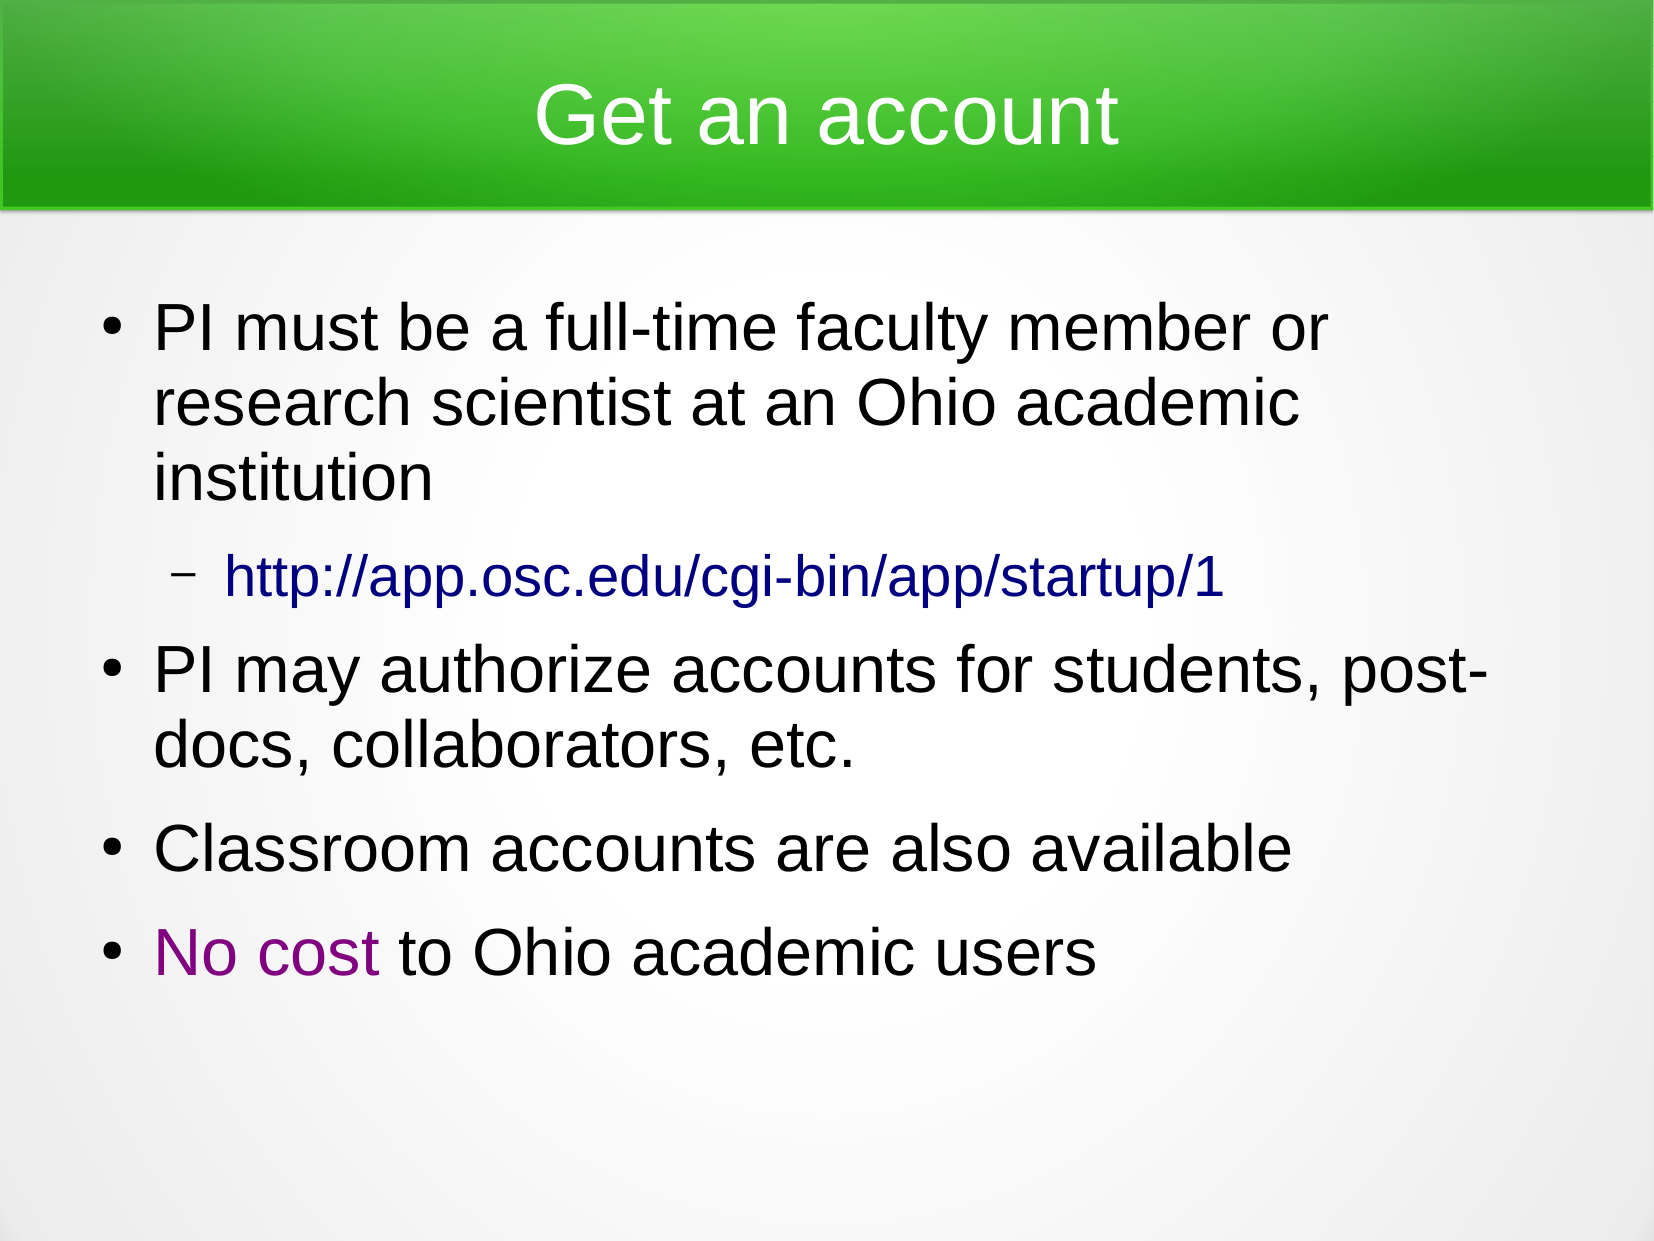

# Get an account
PI must be a full-time faculty member or research scientist at an Ohio academic institution
http://app.osc.edu/cgi-bin/app/startup/1
PI may authorize accounts for students, post-docs, collaborators, etc.
Classroom accounts are also available
No cost to Ohio academic users